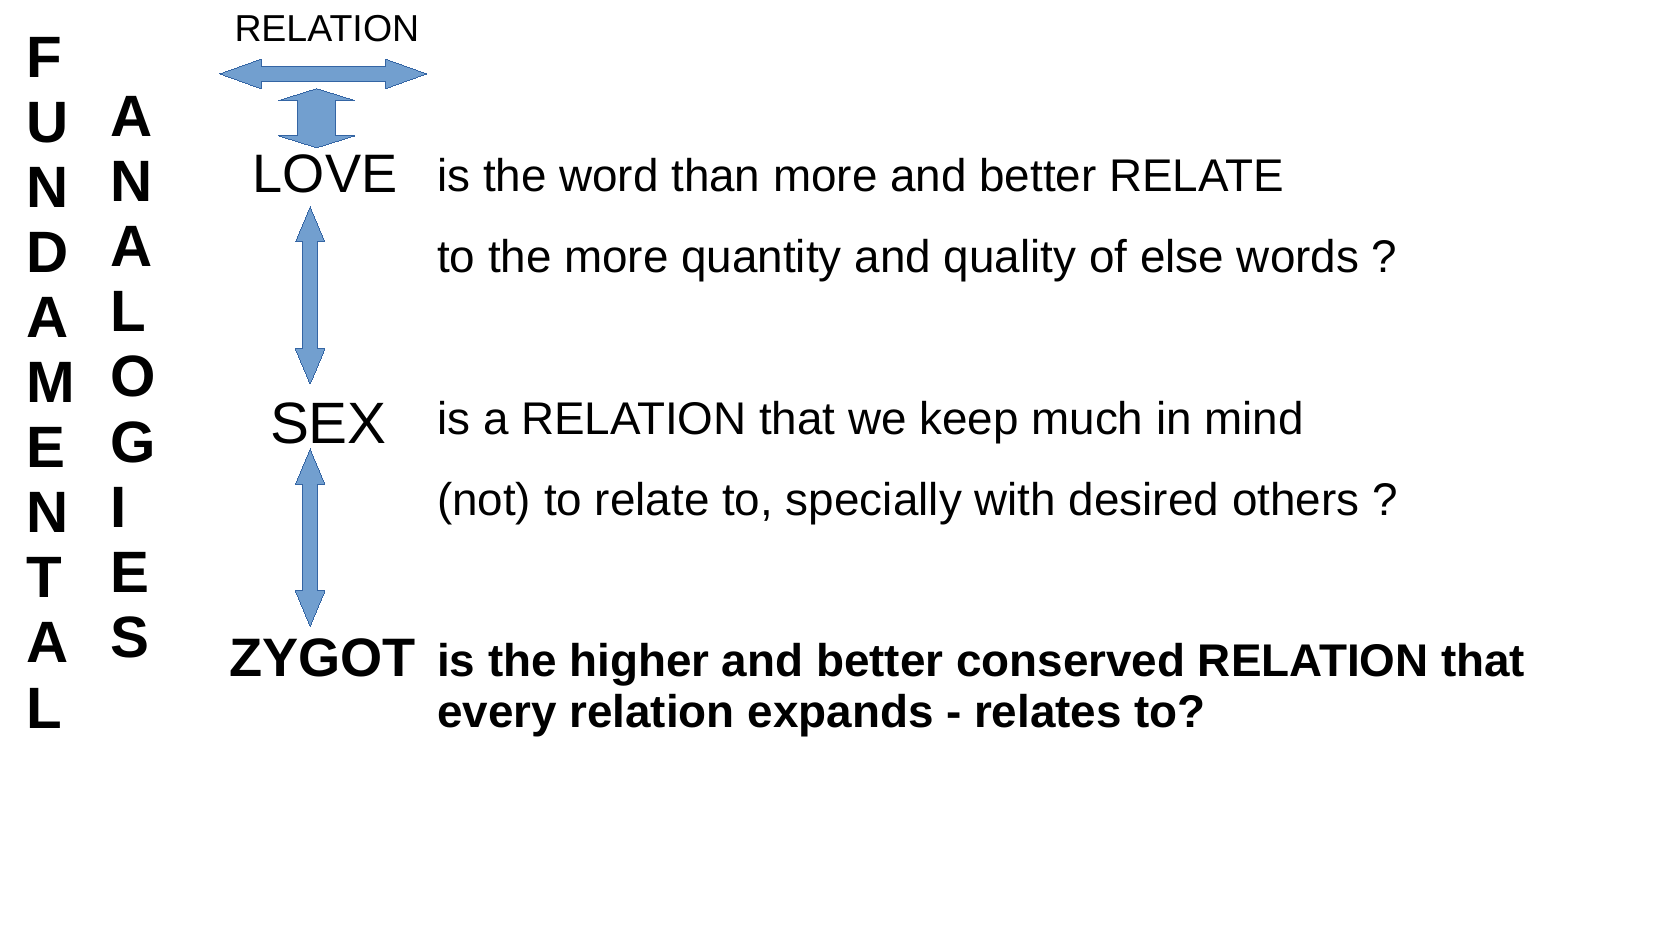

RELATION
FUNDAMENTAL
# is the word than more and better RELATE
to the more quantity and quality of else words ?
is a RELATION that we keep much in mind
(not) to relate to, specially with desired others ?
is the higher and better conserved RELATION that every relation expands - relates to?
ANALOGIES
LOVE
SEX
ZYGOT